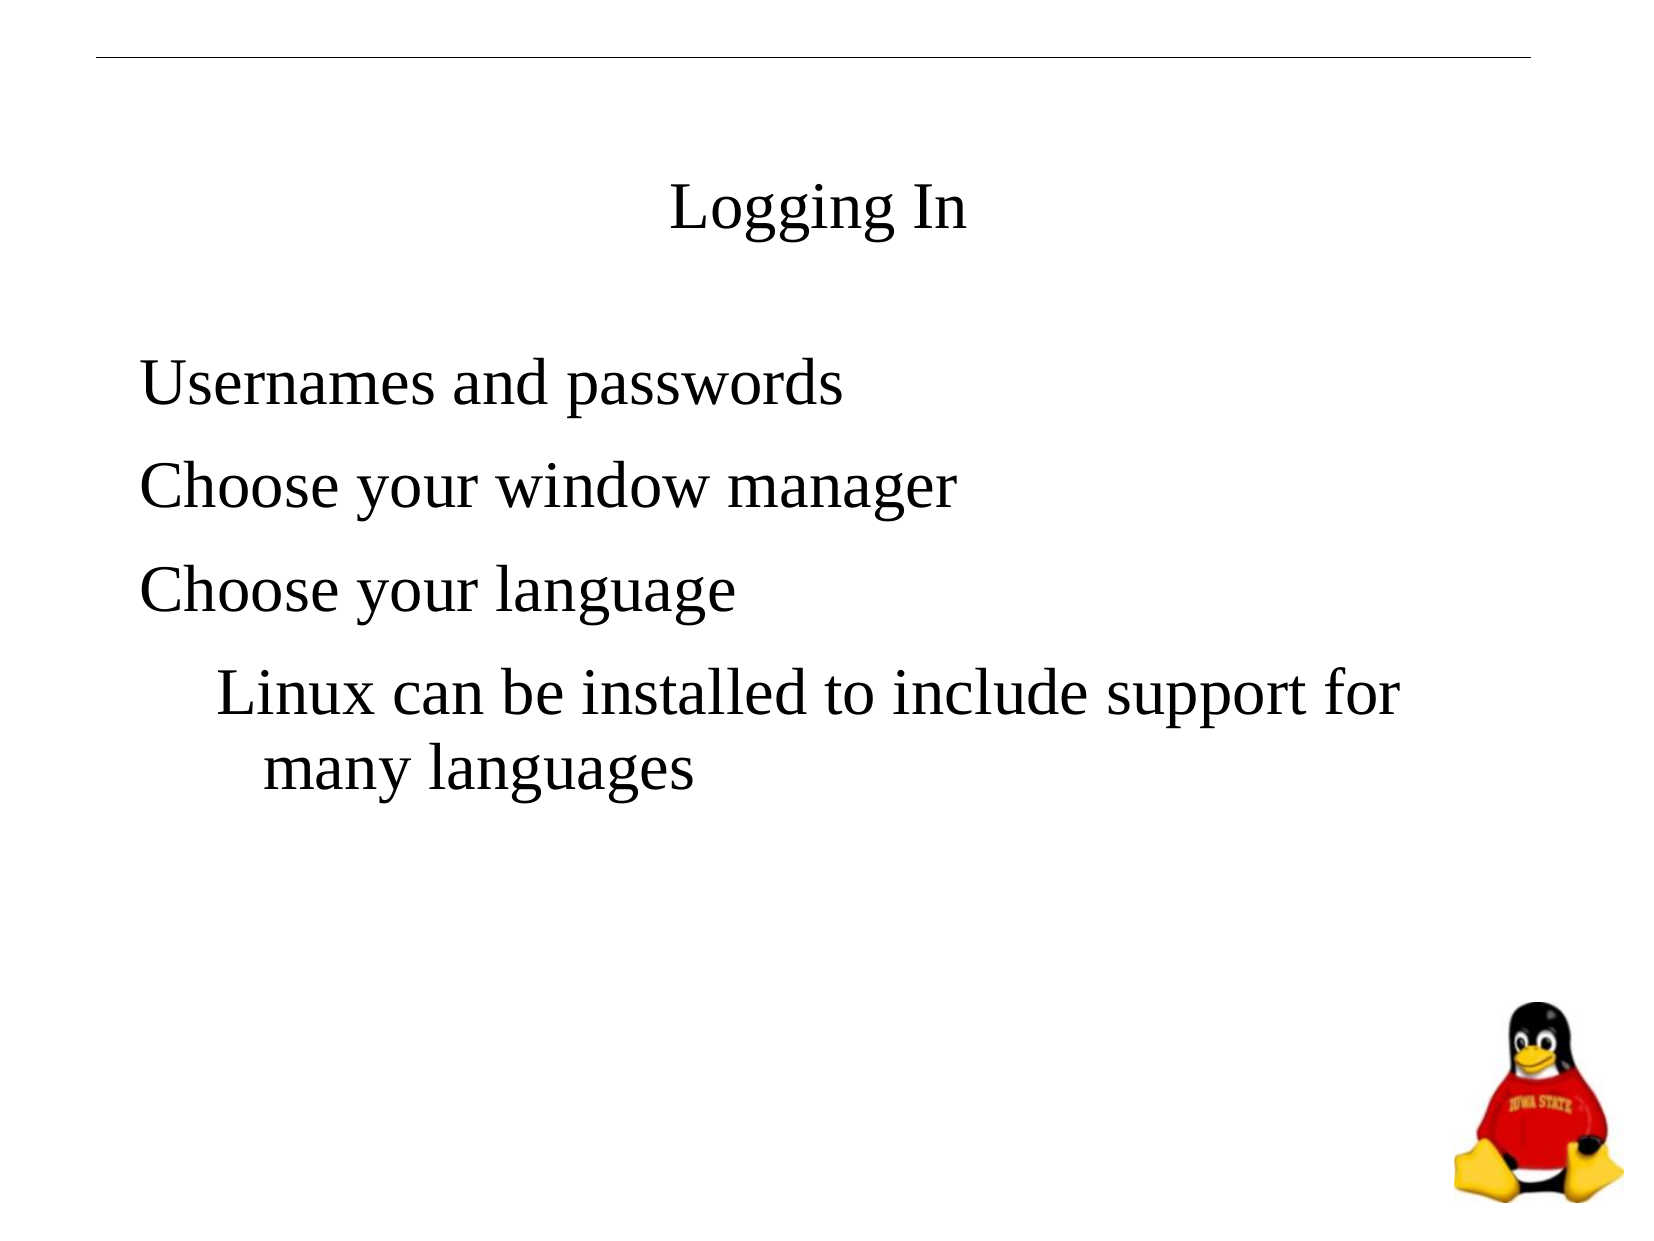

# Logging In
Usernames and passwords
Choose your window manager
Choose your language
Linux can be installed to include support for many languages